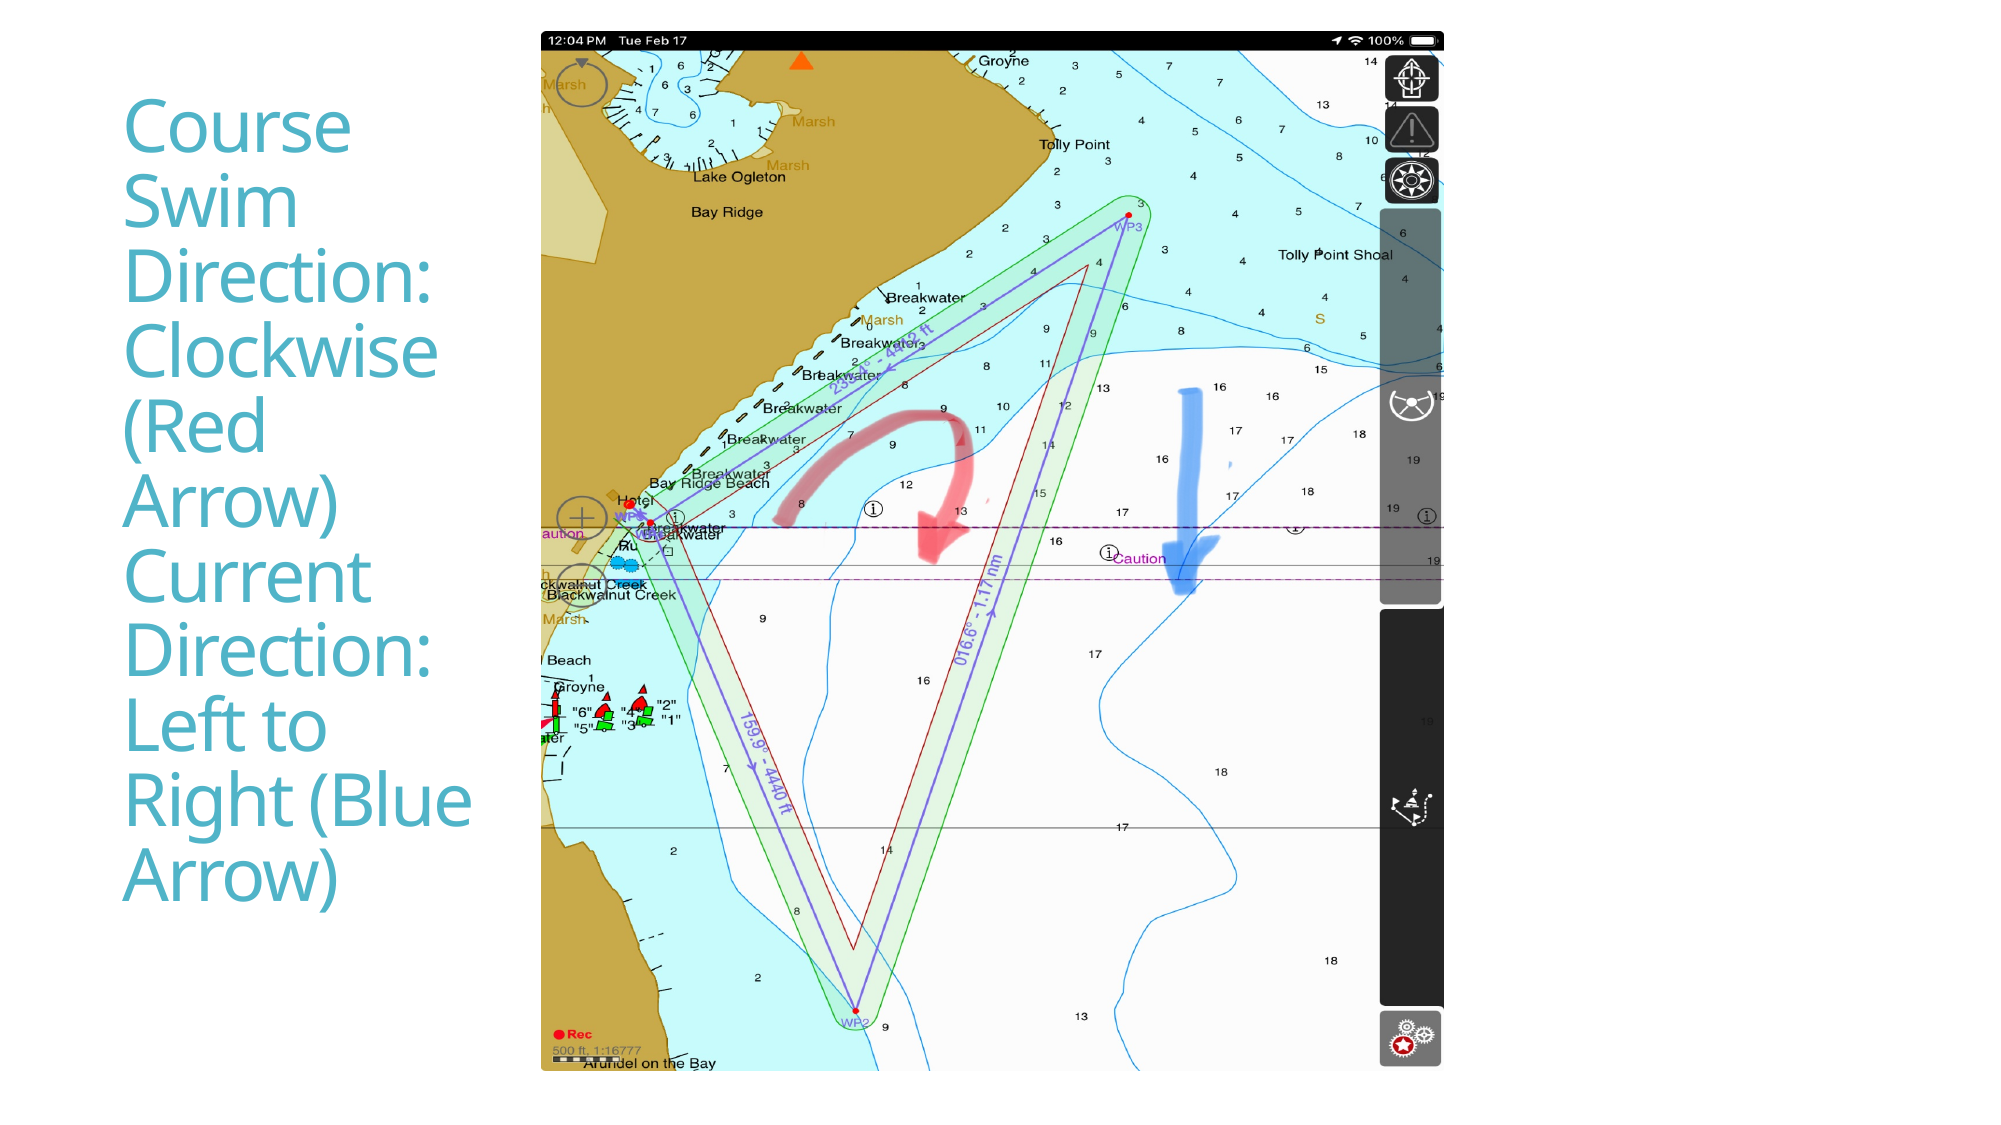

# Course Swim Direction: Clockwise (Red Arrow) Current Direction: Left to Right (Blue Arrow)